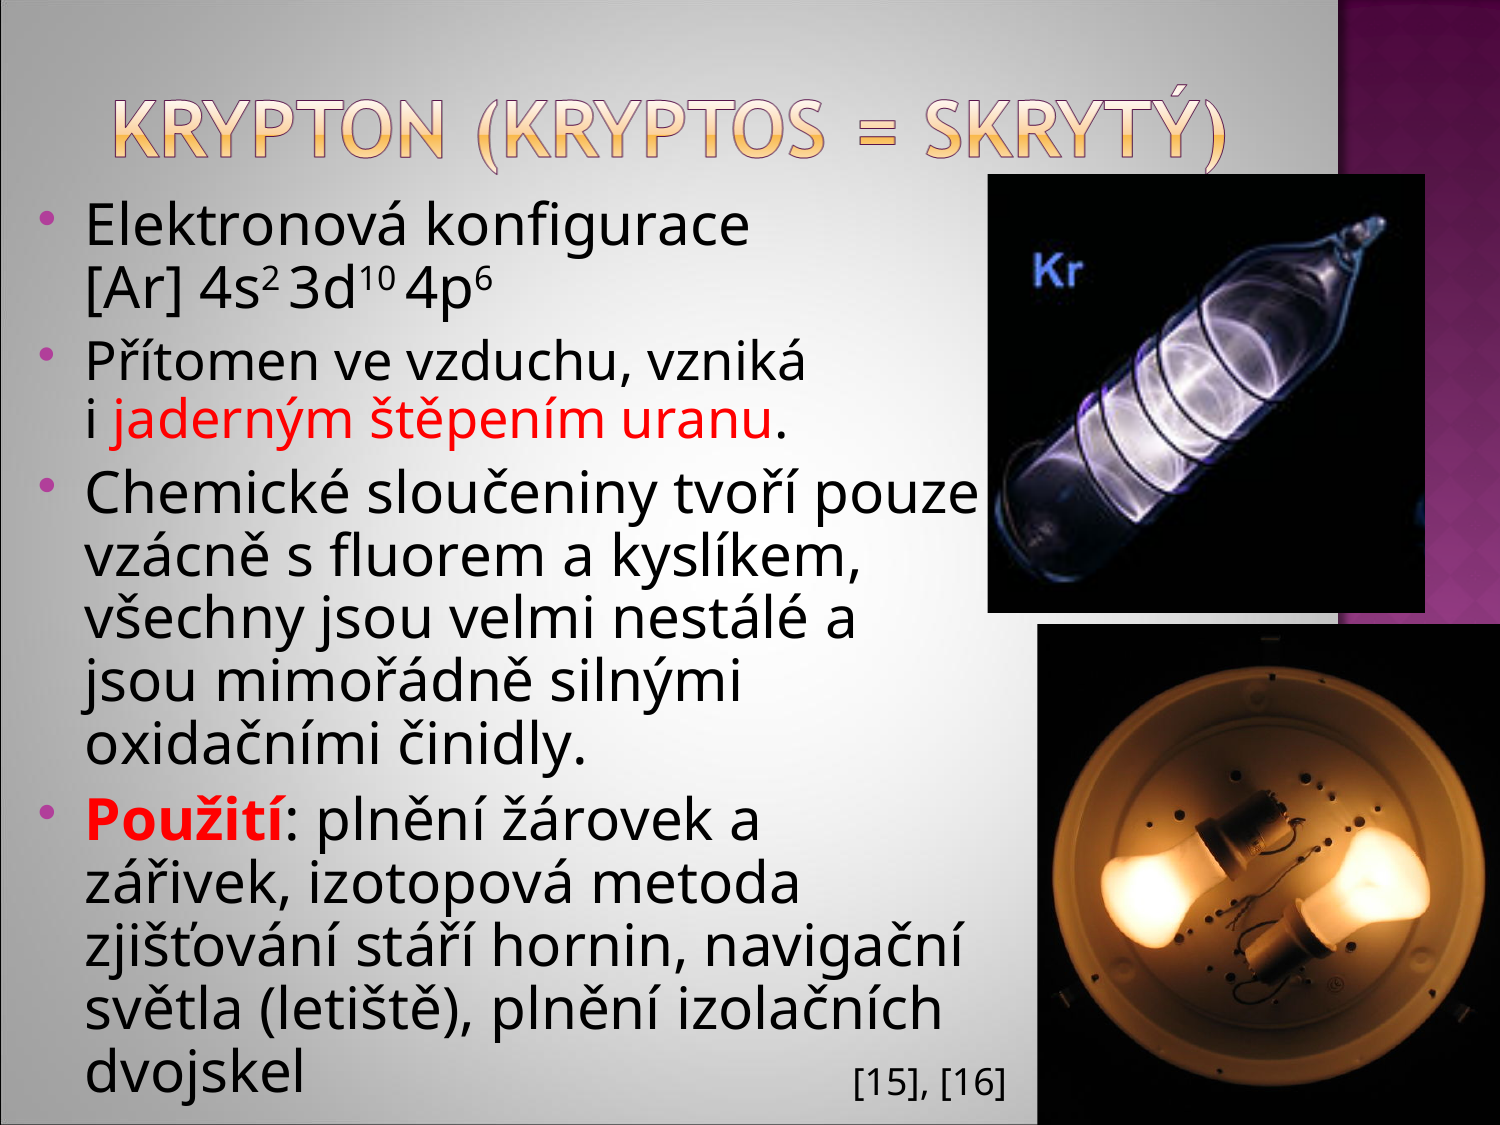

# Elektronová konfigurace [Ar] 4s2 3d10 4p6
Přítomen ve vzduchu, vzniká
i jaderným štěpením uranu.
Chemické sloučeniny tvoří pouze vzácně s fluorem a kyslíkem, všechny jsou velmi nestálé a jsou mimořádně silnými oxidačními činidly.
Použití: plnění žárovek a zářivek, izotopová metoda zjišťování stáří hornin, navigační světla (letiště), plnění izolačních dvojskel
[15], [16]